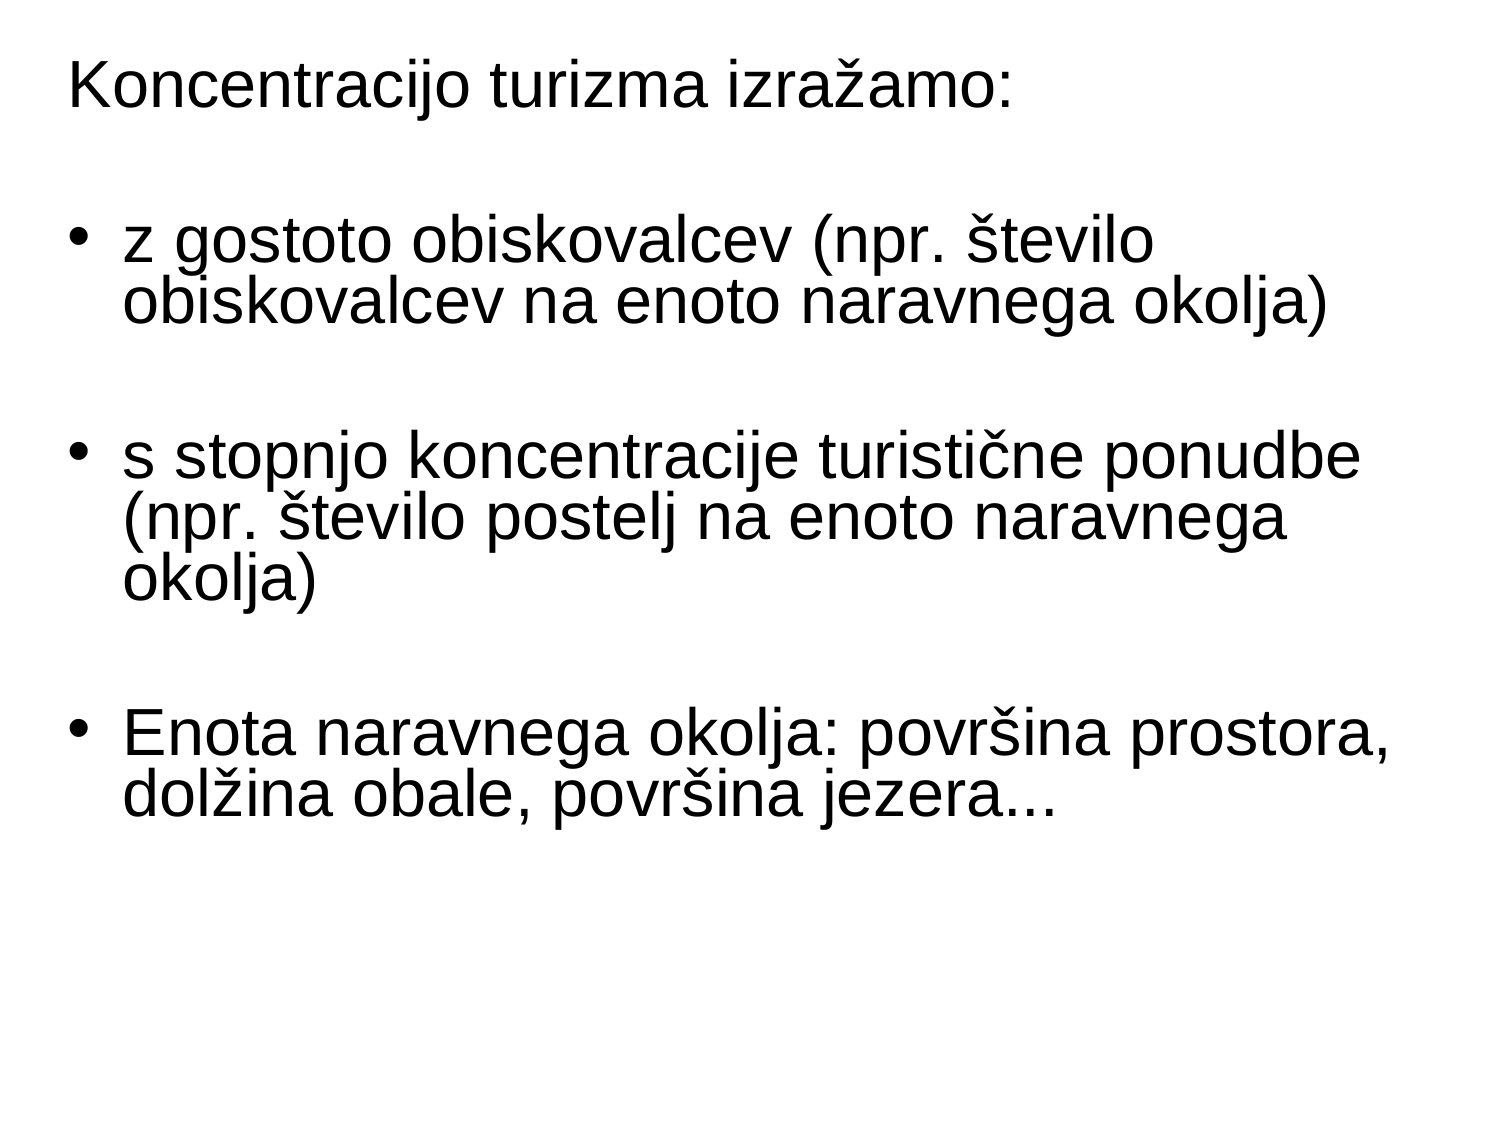

# Koncentracijo turizma izražamo:
z gostoto obiskovalcev (npr. število obiskovalcev na enoto naravnega okolja)
s stopnjo koncentracije turistične ponudbe (npr. število postelj na enoto naravnega okolja)
Enota naravnega okolja: površina prostora, dolžina obale, površina jezera...